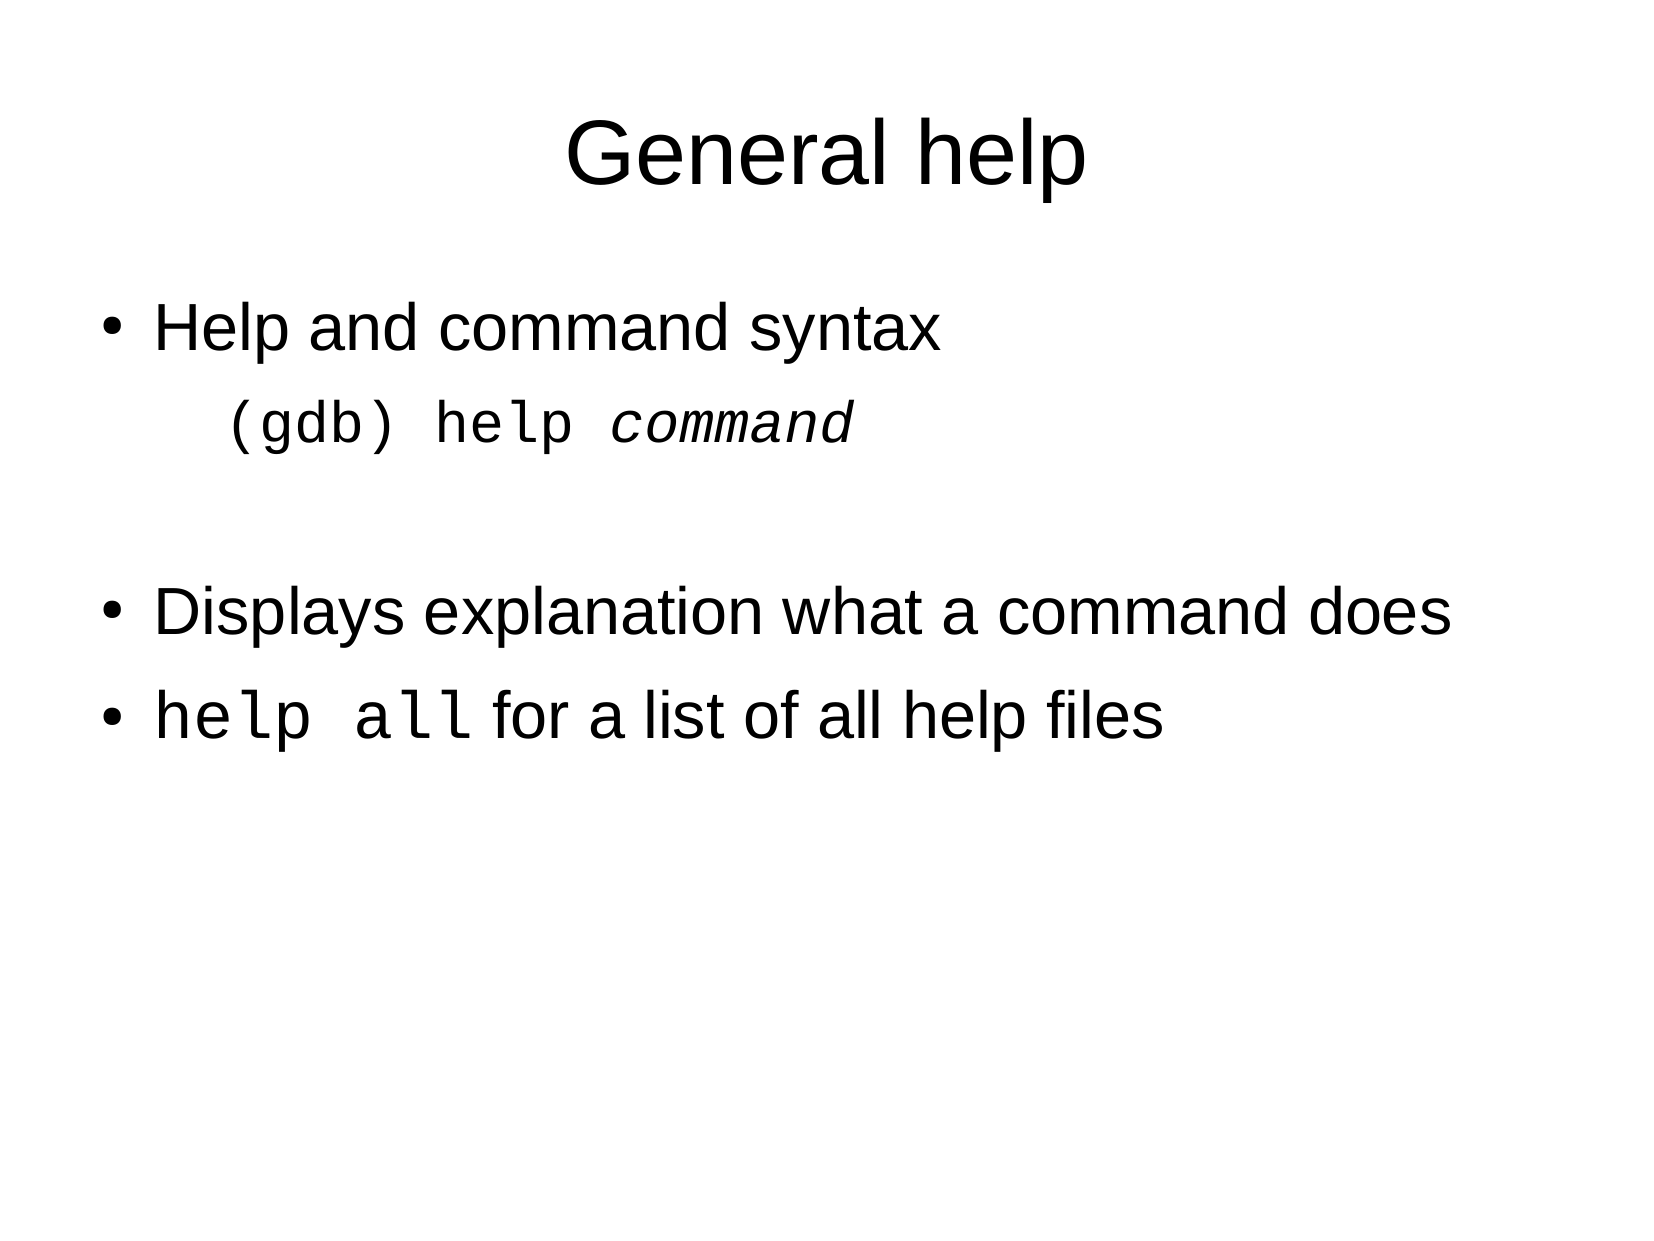

# General help
Help and command syntax
(gdb) help command
Displays explanation what a command does
help all for a list of all help files